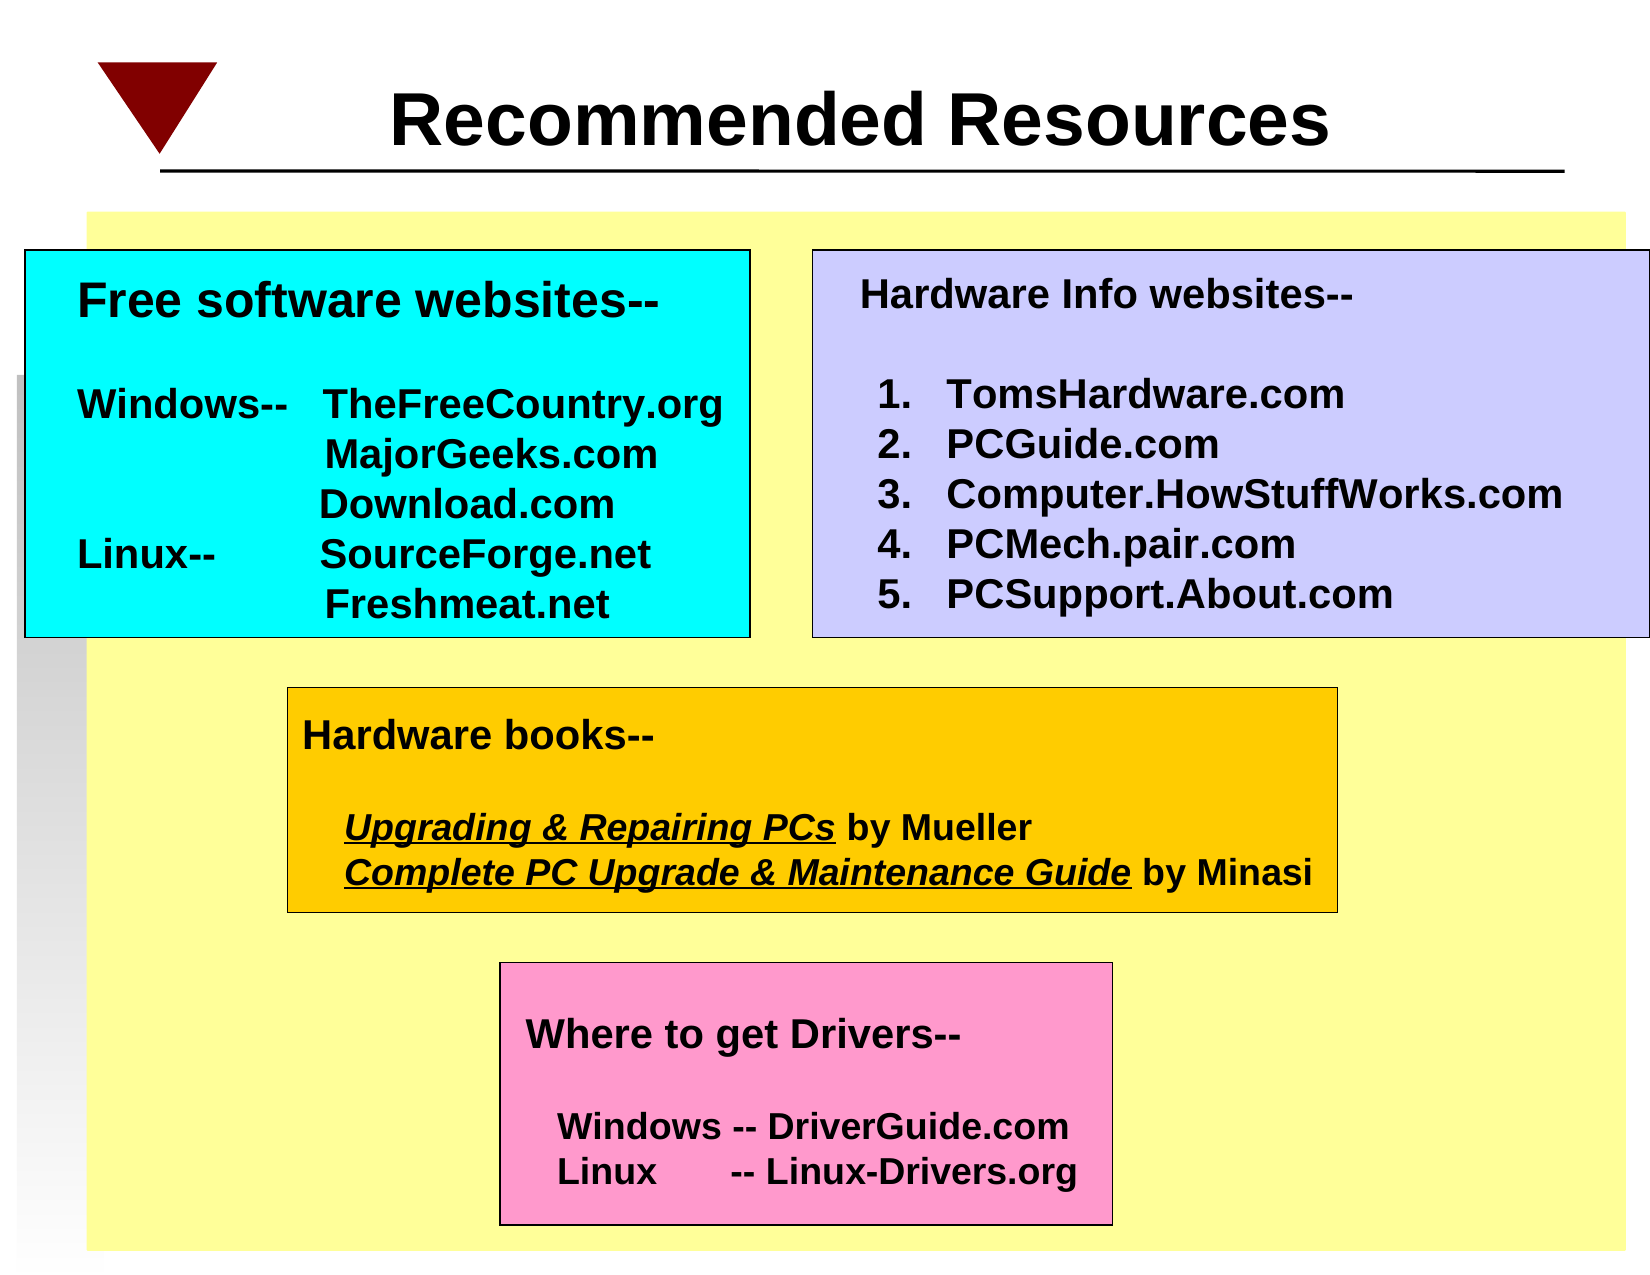

Recommended Resources
Free software websites--
Windows-- TheFreeCountry.org
	 MajorGeeks.com
 Download.com
Linux-- SourceForge.net
	 Freshmeat.net
 Hardware Info websites--
	1. TomsHardware.com
	2. PCGuide.com
	3. Computer.HowStuffWorks.com
	4. PCMech.pair.com
	5. PCSupport.About.com
Hardware books--
 Upgrading & Repairing PCs by Mueller
 Complete PC Upgrade & Maintenance Guide by Minasi
 Where to get Drivers--
 Windows -- DriverGuide.com
 Linux -- Linux-Drivers.org